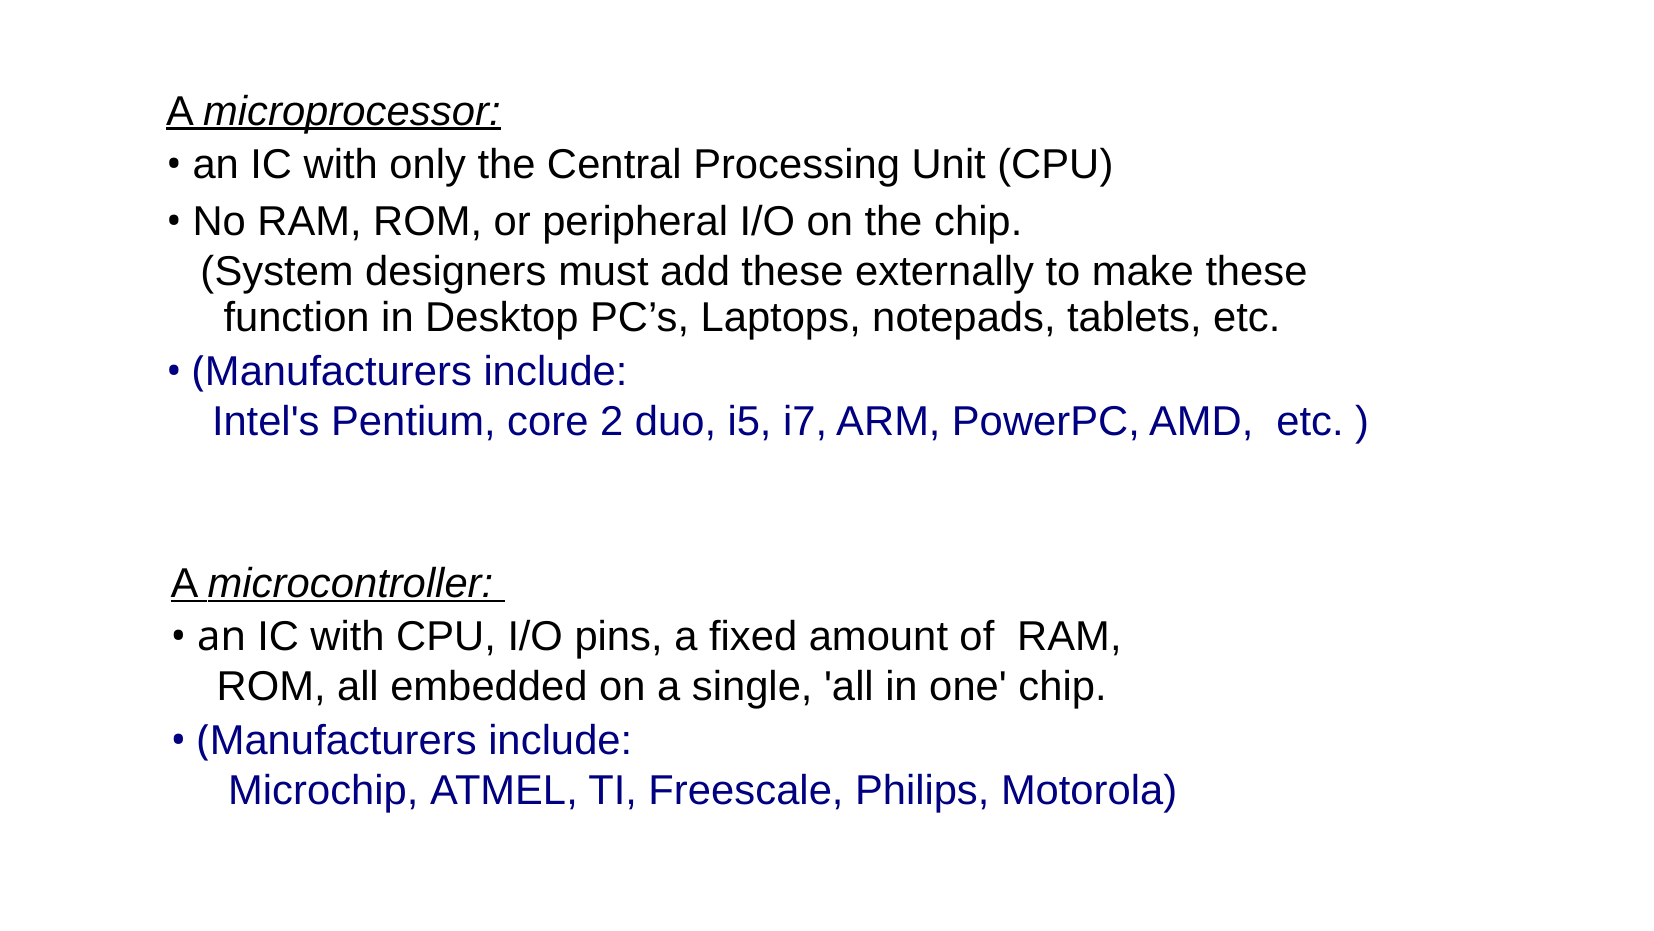

# A microprocessor: • an IC with only the Central Processing Unit (CPU) • No RAM, ROM, or peripheral I/O on the chip. (System designers must add these externally to make these function in Desktop PC’s, Laptops, notepads, tablets, etc. • (Manufacturers include: Intel's Pentium, core 2 duo, i5, i7, ARM, PowerPC, AMD, etc. )
A microcontroller:
• an IC with CPU, I/O pins, a fixed amount of RAM,
 ROM, all embedded on a single, 'all in one' chip.
• (Manufacturers include:
 Microchip, ATMEL, TI, Freescale, Philips, Motorola)